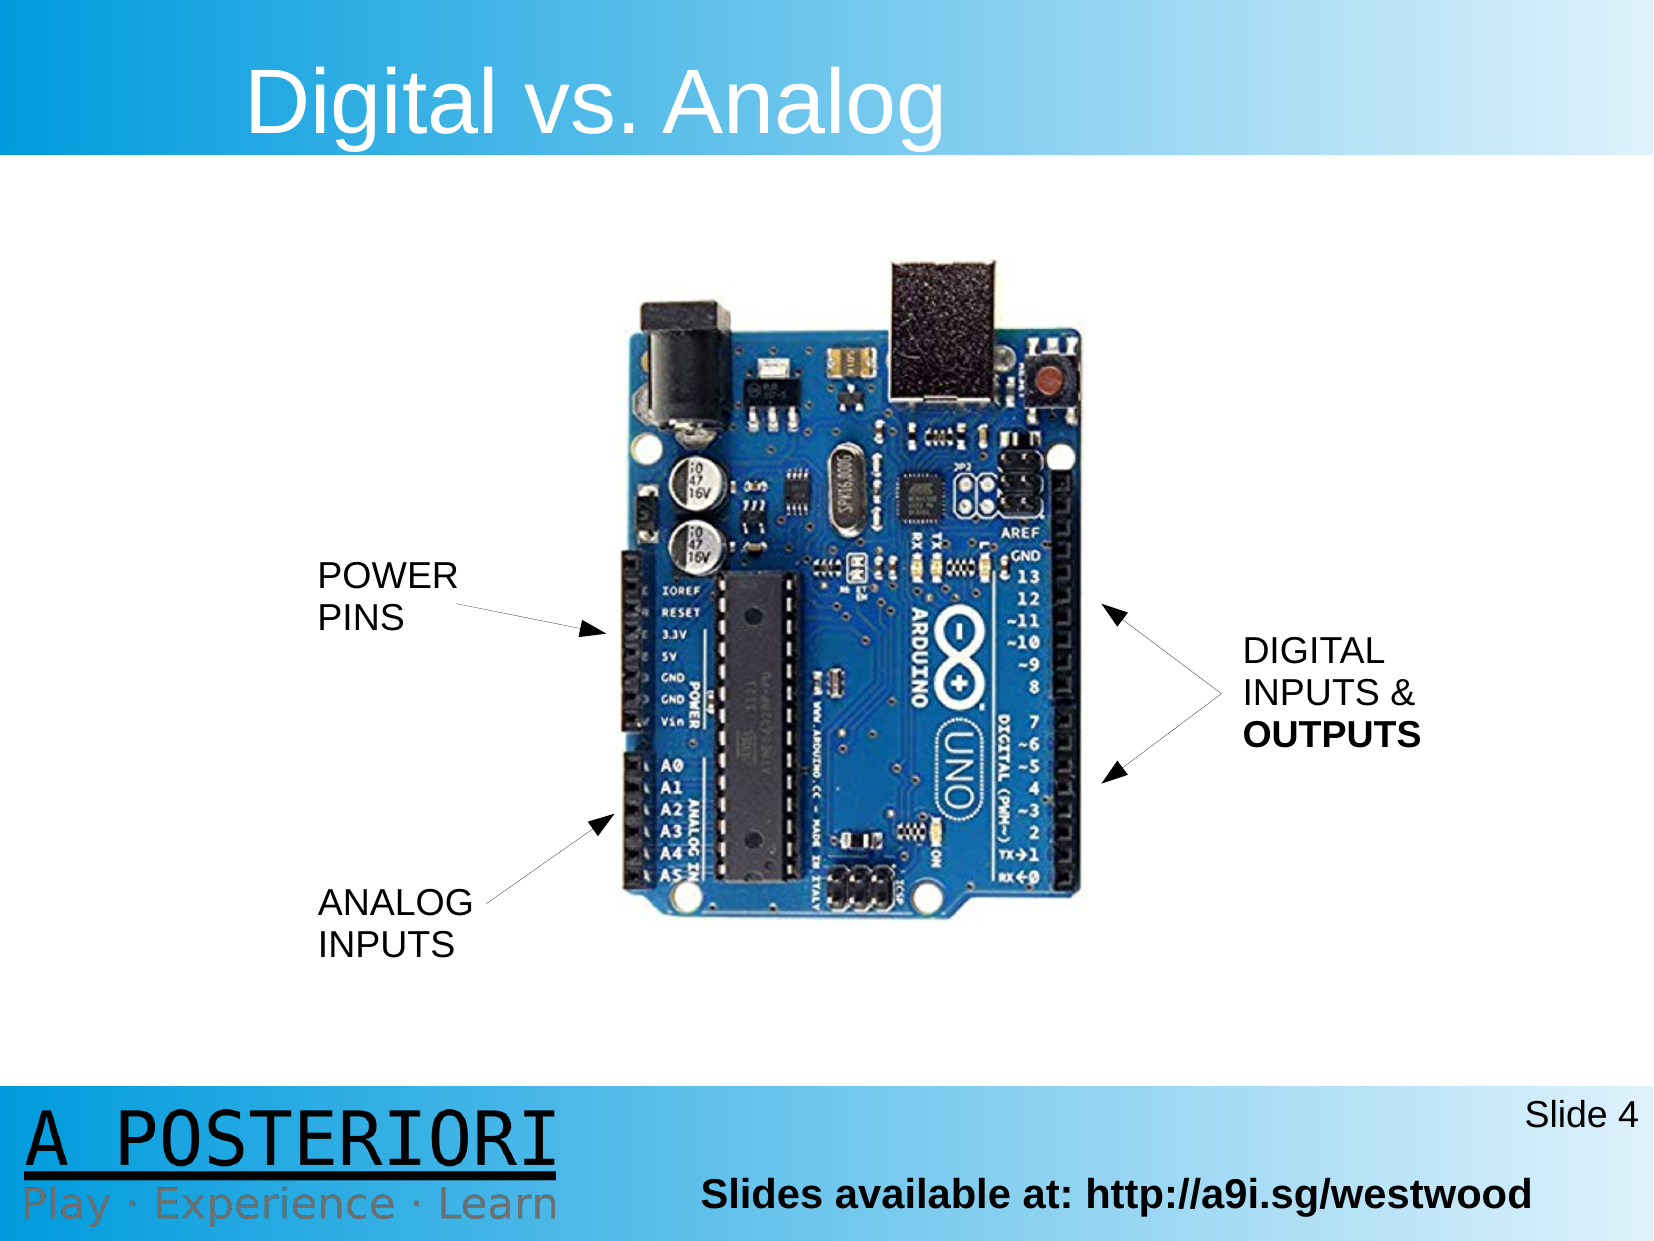

# Digital vs. Analog
POWER
PINS
DIGITAL
INPUTS &
OUTPUTS
ANALOG
INPUTS